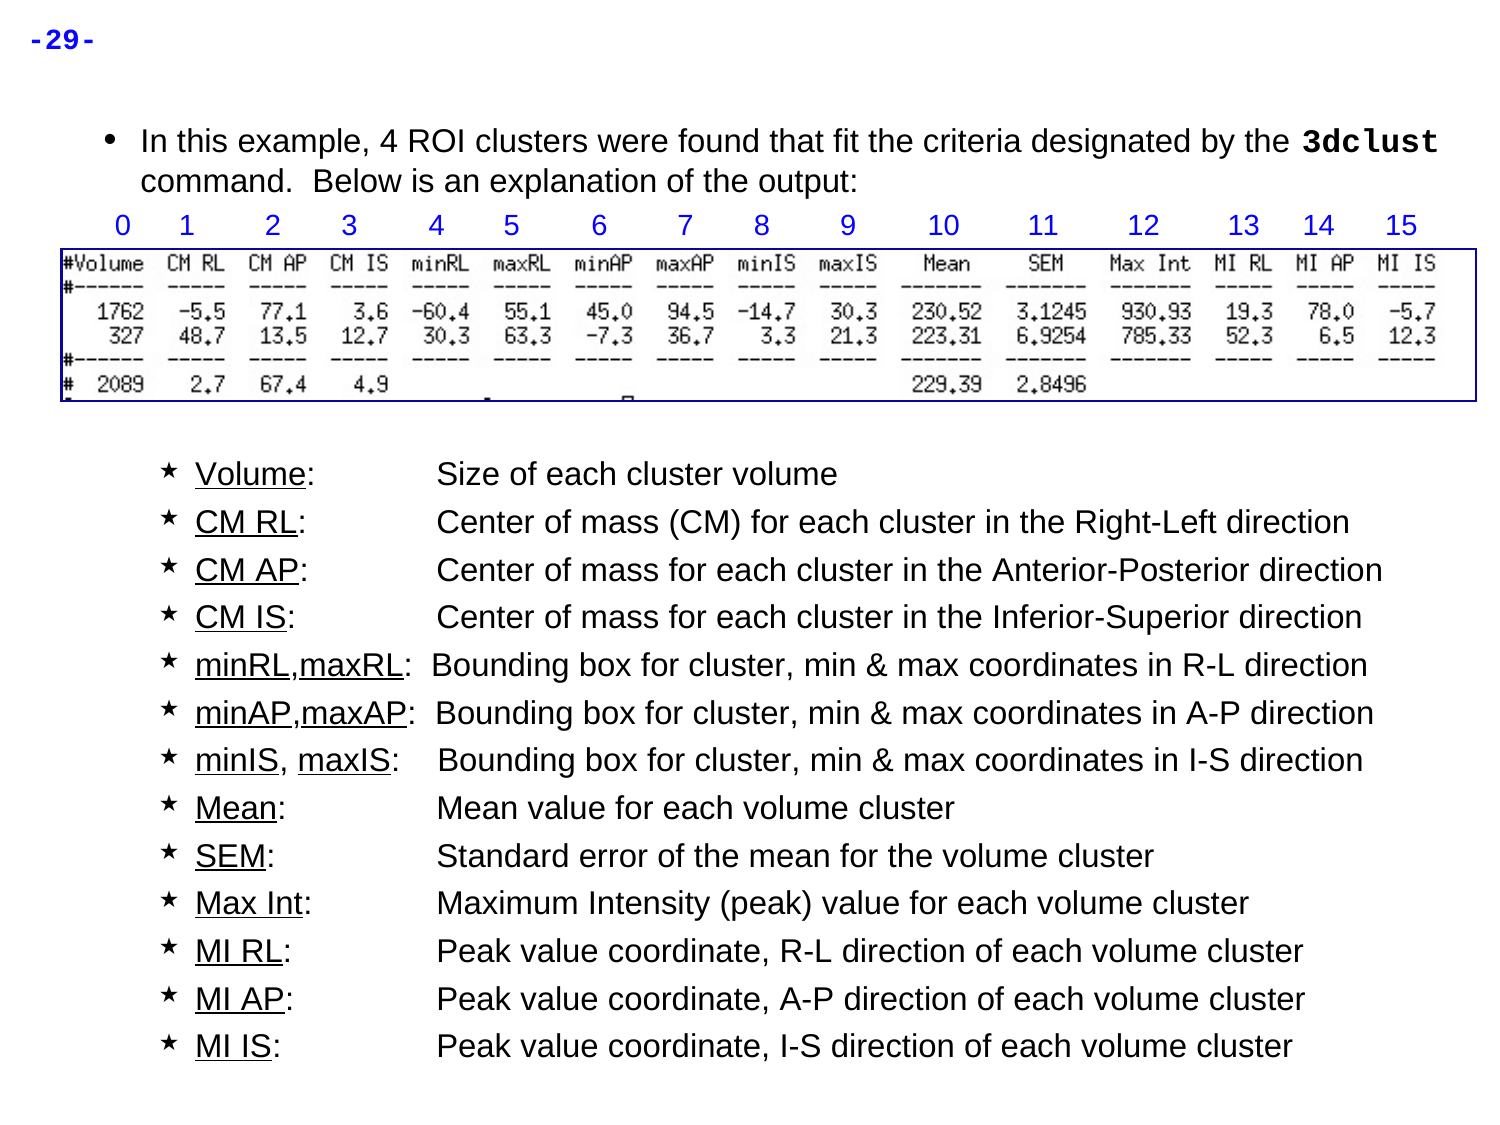

# In this example, 4 ROI clusters were found that fit the criteria designated by the 3dclust command. Below is an explanation of the output:
Volume:	 Size of each cluster volume
CM RL: 	 Center of mass (CM) for each cluster in the Right-Left direction
CM AP:	 Center of mass for each cluster in the Anterior-Posterior direction
CM IS:	 Center of mass for each cluster in the Inferior-Superior direction
minRL,maxRL: Bounding box for cluster, min & max coordinates in R-L direction
minAP,maxAP: Bounding box for cluster, min & max coordinates in A-P direction
minIS, maxIS: Bounding box for cluster, min & max coordinates in I-S direction
Mean:	 Mean value for each volume cluster
SEM:	 Standard error of the mean for the volume cluster
Max Int:	 Maximum Intensity (peak) value for each volume cluster
MI RL:	 Peak value coordinate, R-L direction of each volume cluster
MI AP:	 Peak value coordinate, A-P direction of each volume cluster
MI IS:	 Peak value coordinate, I-S direction of each volume cluster
0
1
2
3
4
5
6
7
8
9
10
11
12
13
14
15